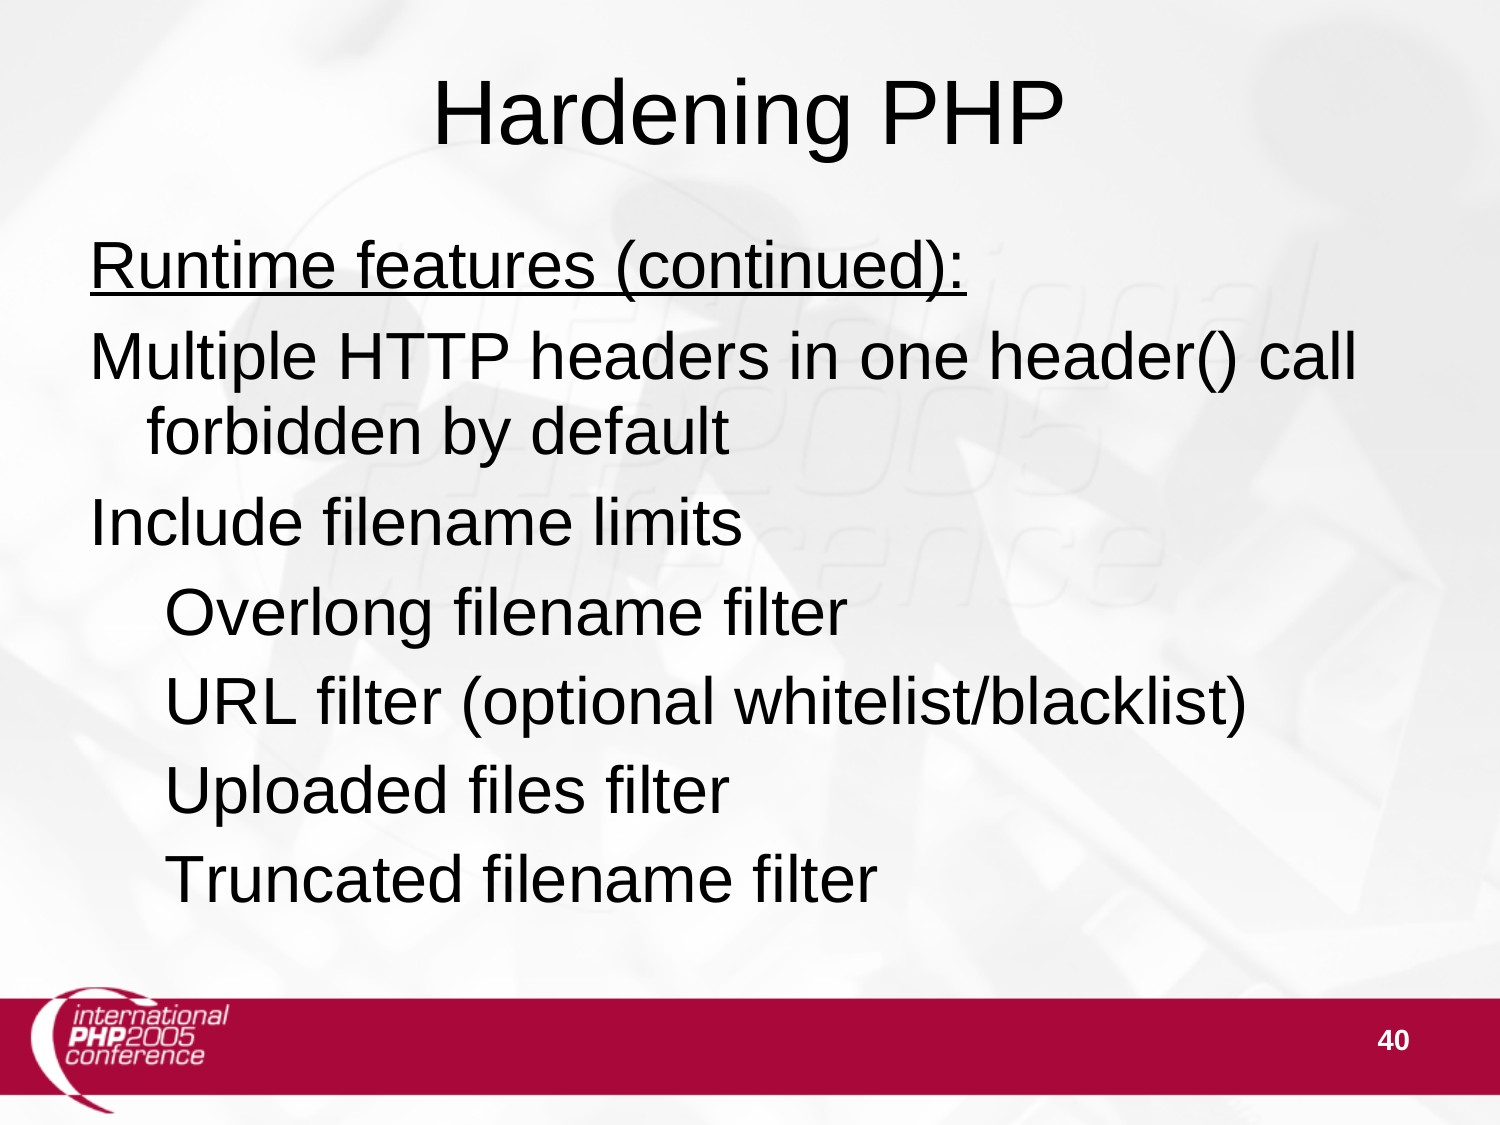

# Hardening PHP
Runtime features (continued):
Multiple HTTP headers in one header() call forbidden by default
Include filename limits
Overlong filename filter
URL filter (optional whitelist/blacklist)
Uploaded files filter
Truncated filename filter
40